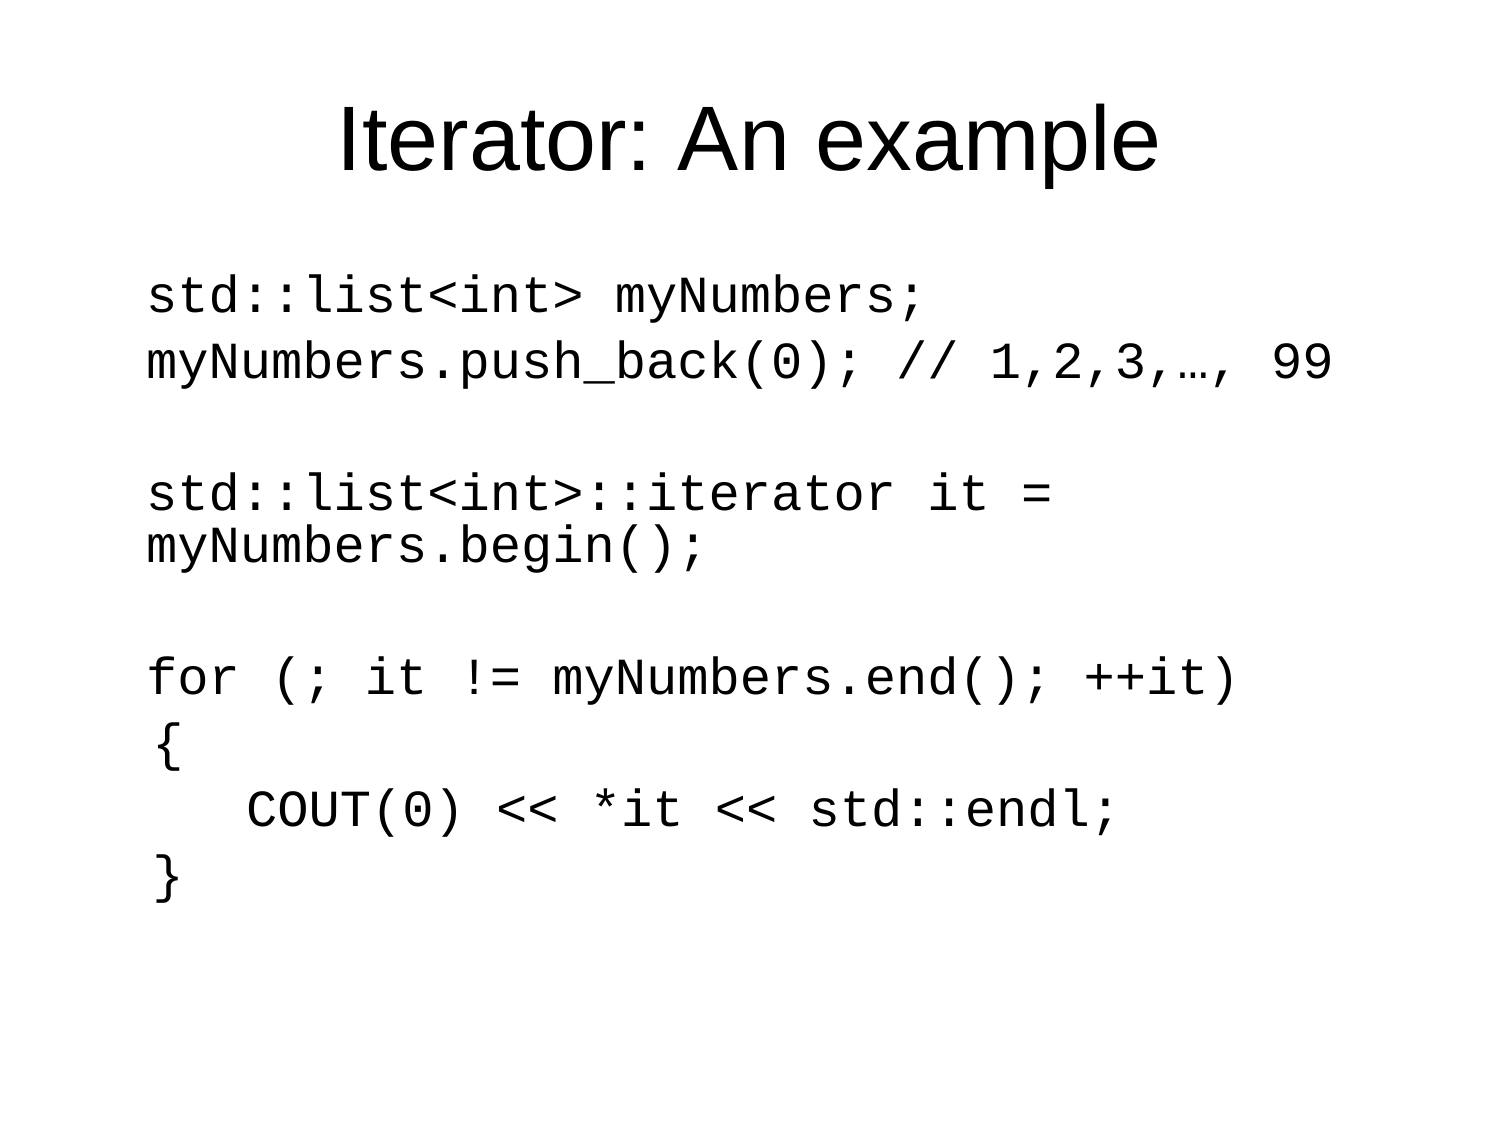

# Iterator: An example
	std::list<int> myNumbers;
	myNumbers.push_back(0); // 1,2,3,…, 99
	std::list<int>::iterator it = myNumbers.begin();
	for (; it != myNumbers.end(); ++it)
 {
 COUT(0) << *it << std::endl;
 }